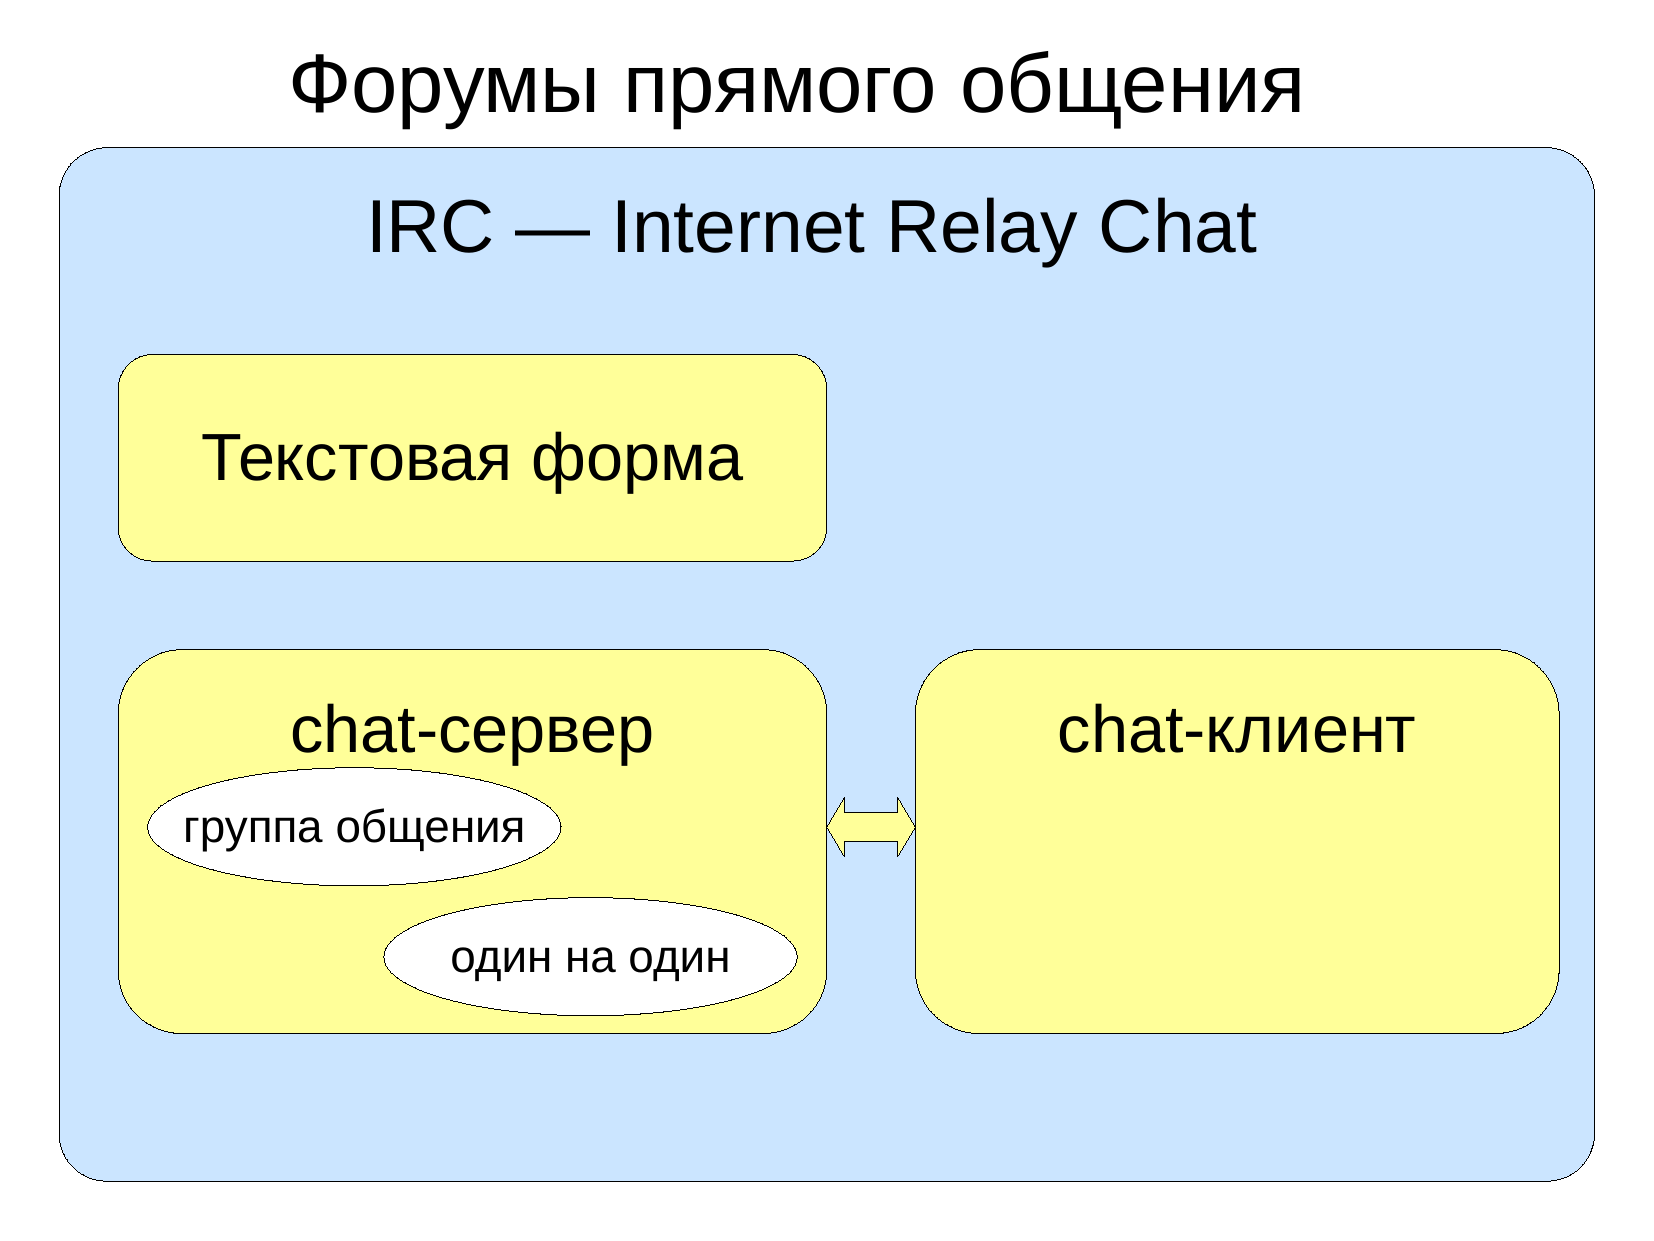

Форумы прямого общения
IRC — Internet Relay Chat
Текстовая форма
chat-сервер
chat-клиент
группа общения
один на один